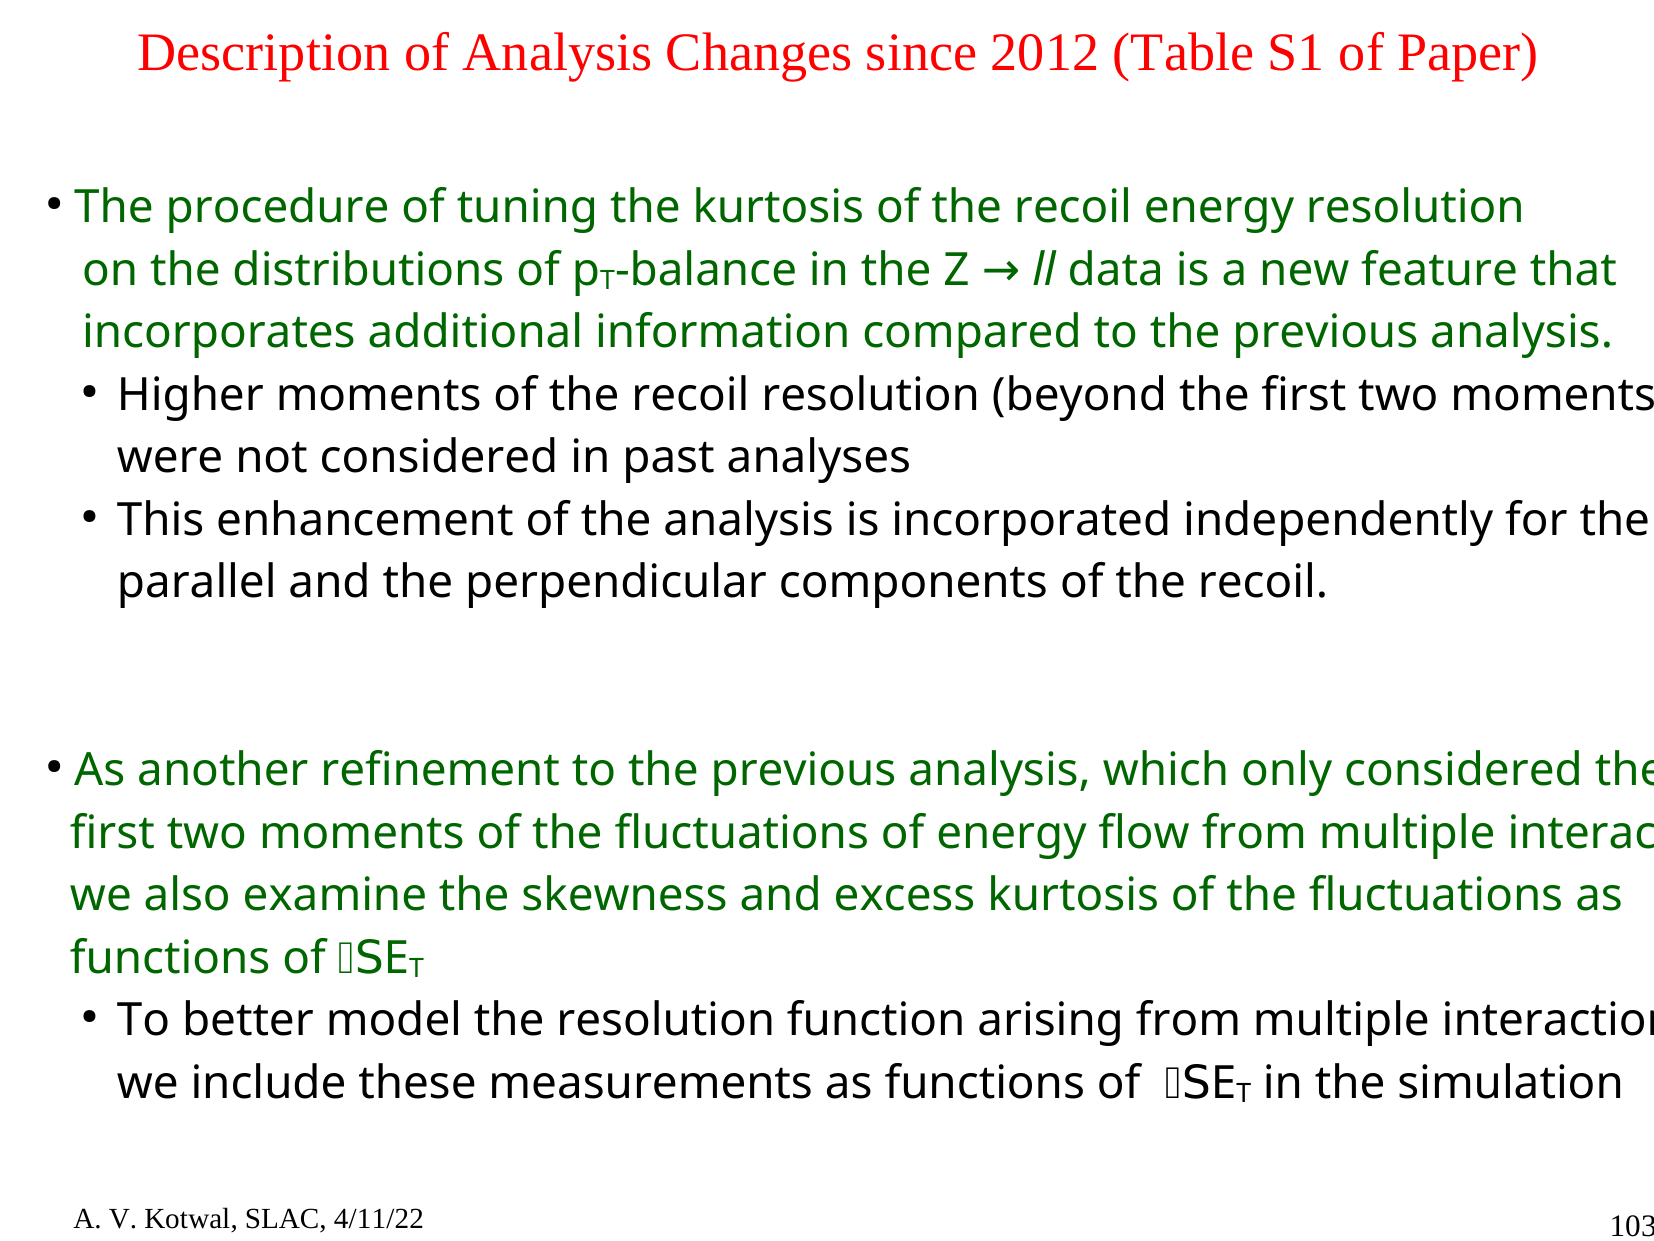

# Description of Analysis Changes since 2012 (Table S1 of Paper)
 The procedure of tuning the kurtosis of the recoil energy resolution
 on the distributions of pT-balance in the Z → ll data is a new feature that
 incorporates additional information compared to the previous analysis.
Higher moments of the recoil resolution (beyond the first two moments)
were not considered in past analyses
This enhancement of the analysis is incorporated independently for the
parallel and the perpendicular components of the recoil.
 As another refinement to the previous analysis, which only considered the
 first two moments of the fluctuations of energy flow from multiple interactions,
 we also examine the skewness and excess kurtosis of the fluctuations as
 functions of SET
To better model the resolution function arising from multiple interactions,
we include these measurements as functions of SET in the simulation
A. V. Kotwal, SLAC, 4/11/22